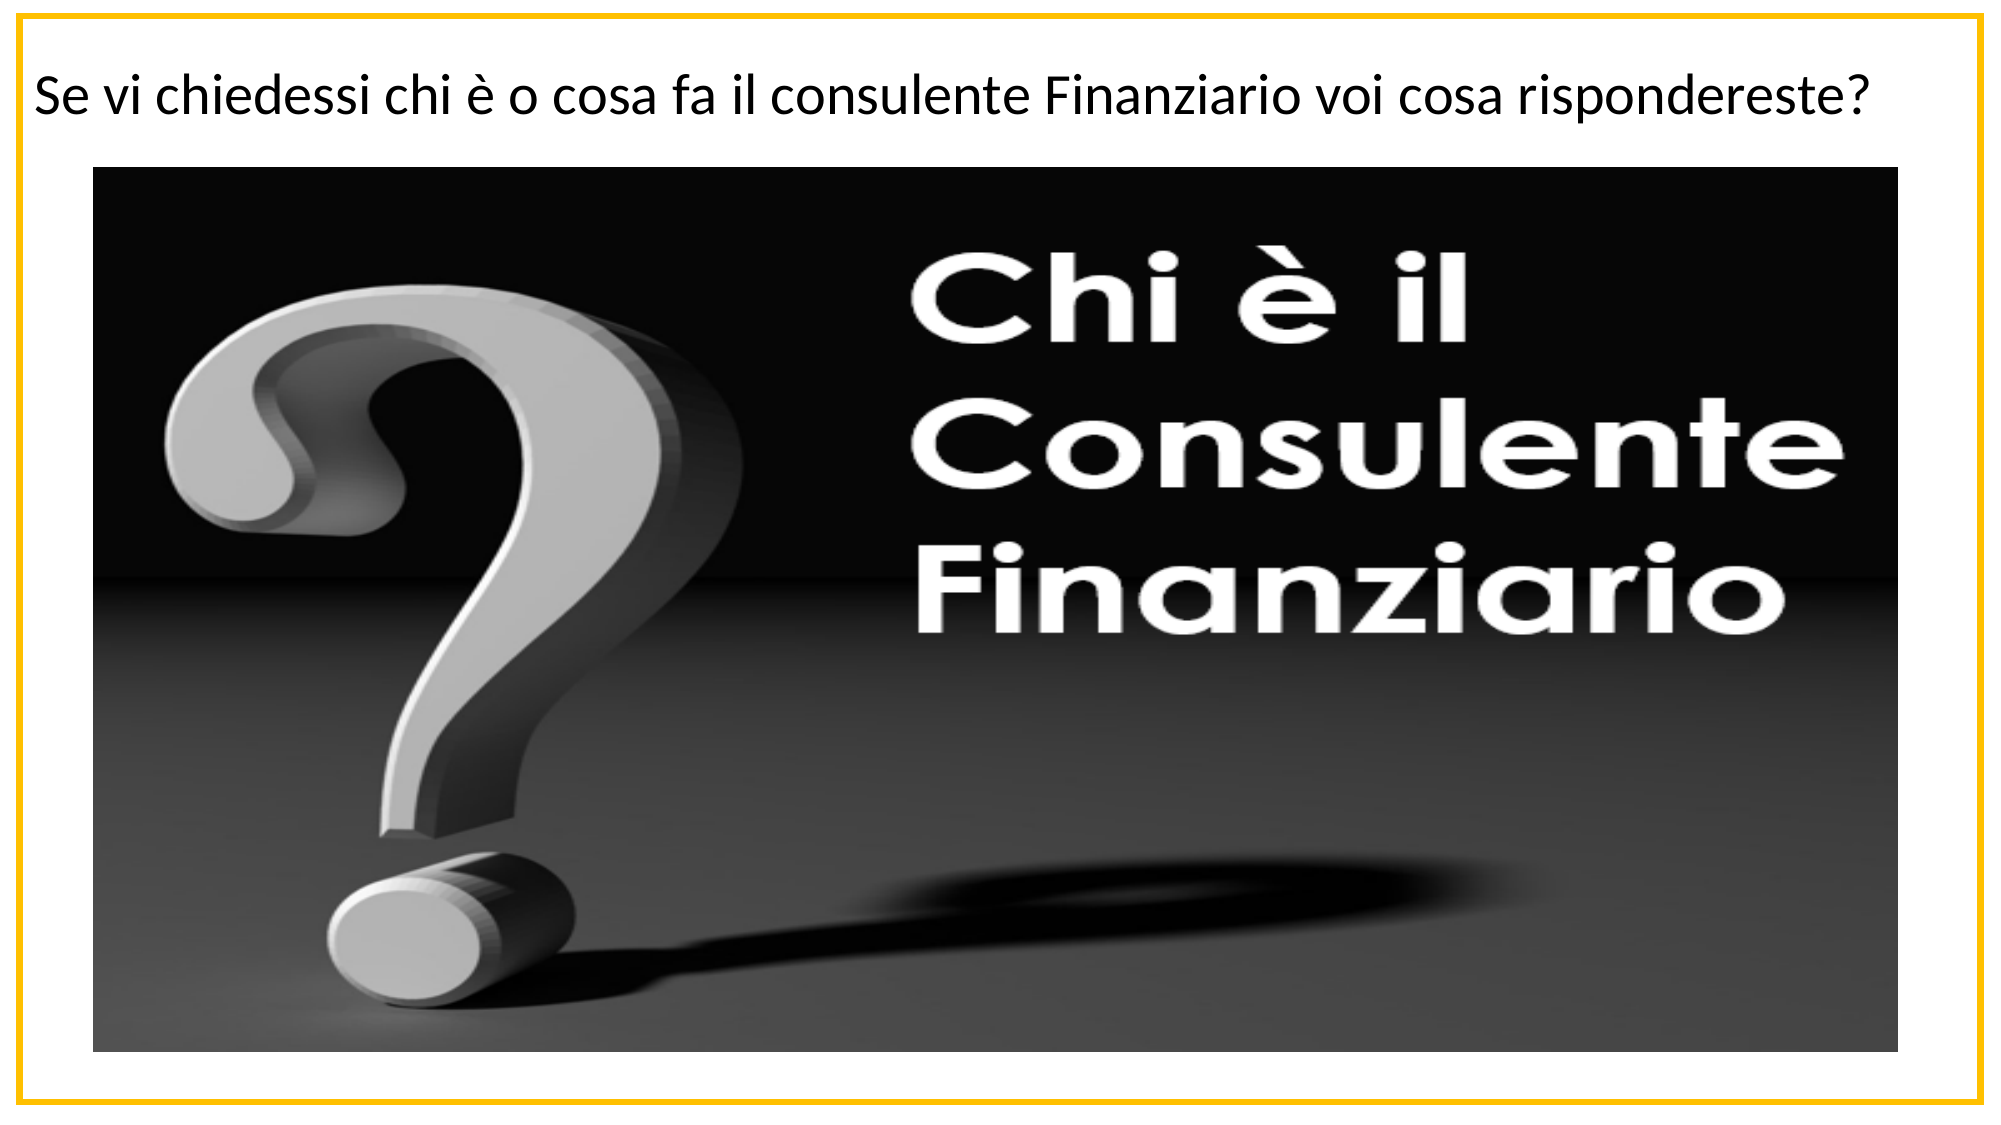

Se vi chiedessi chi è o cosa fa il consulente Finanziario voi cosa rispondereste?